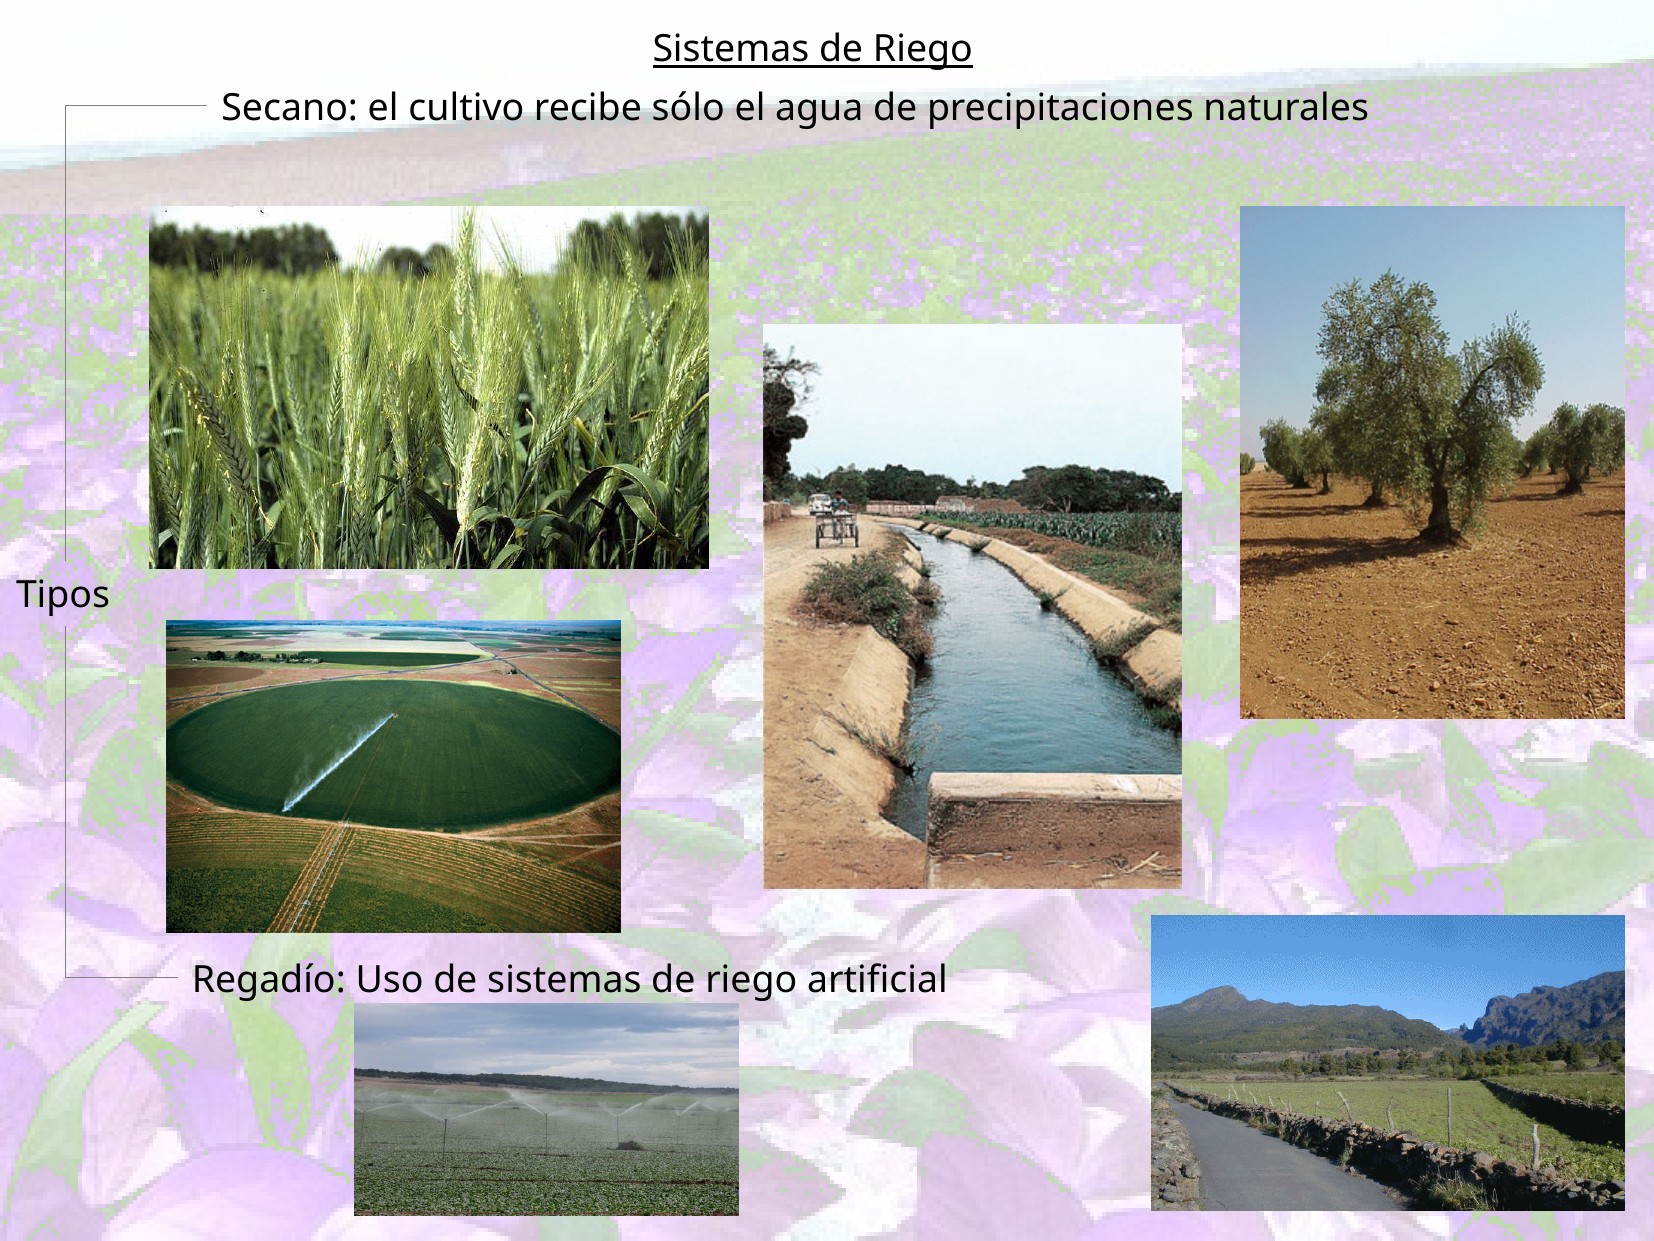

Sistemas de Riego
Secano: el cultivo recibe sólo el agua de precipitaciones naturales
Tipos
Regadío: Uso de sistemas de riego artificial